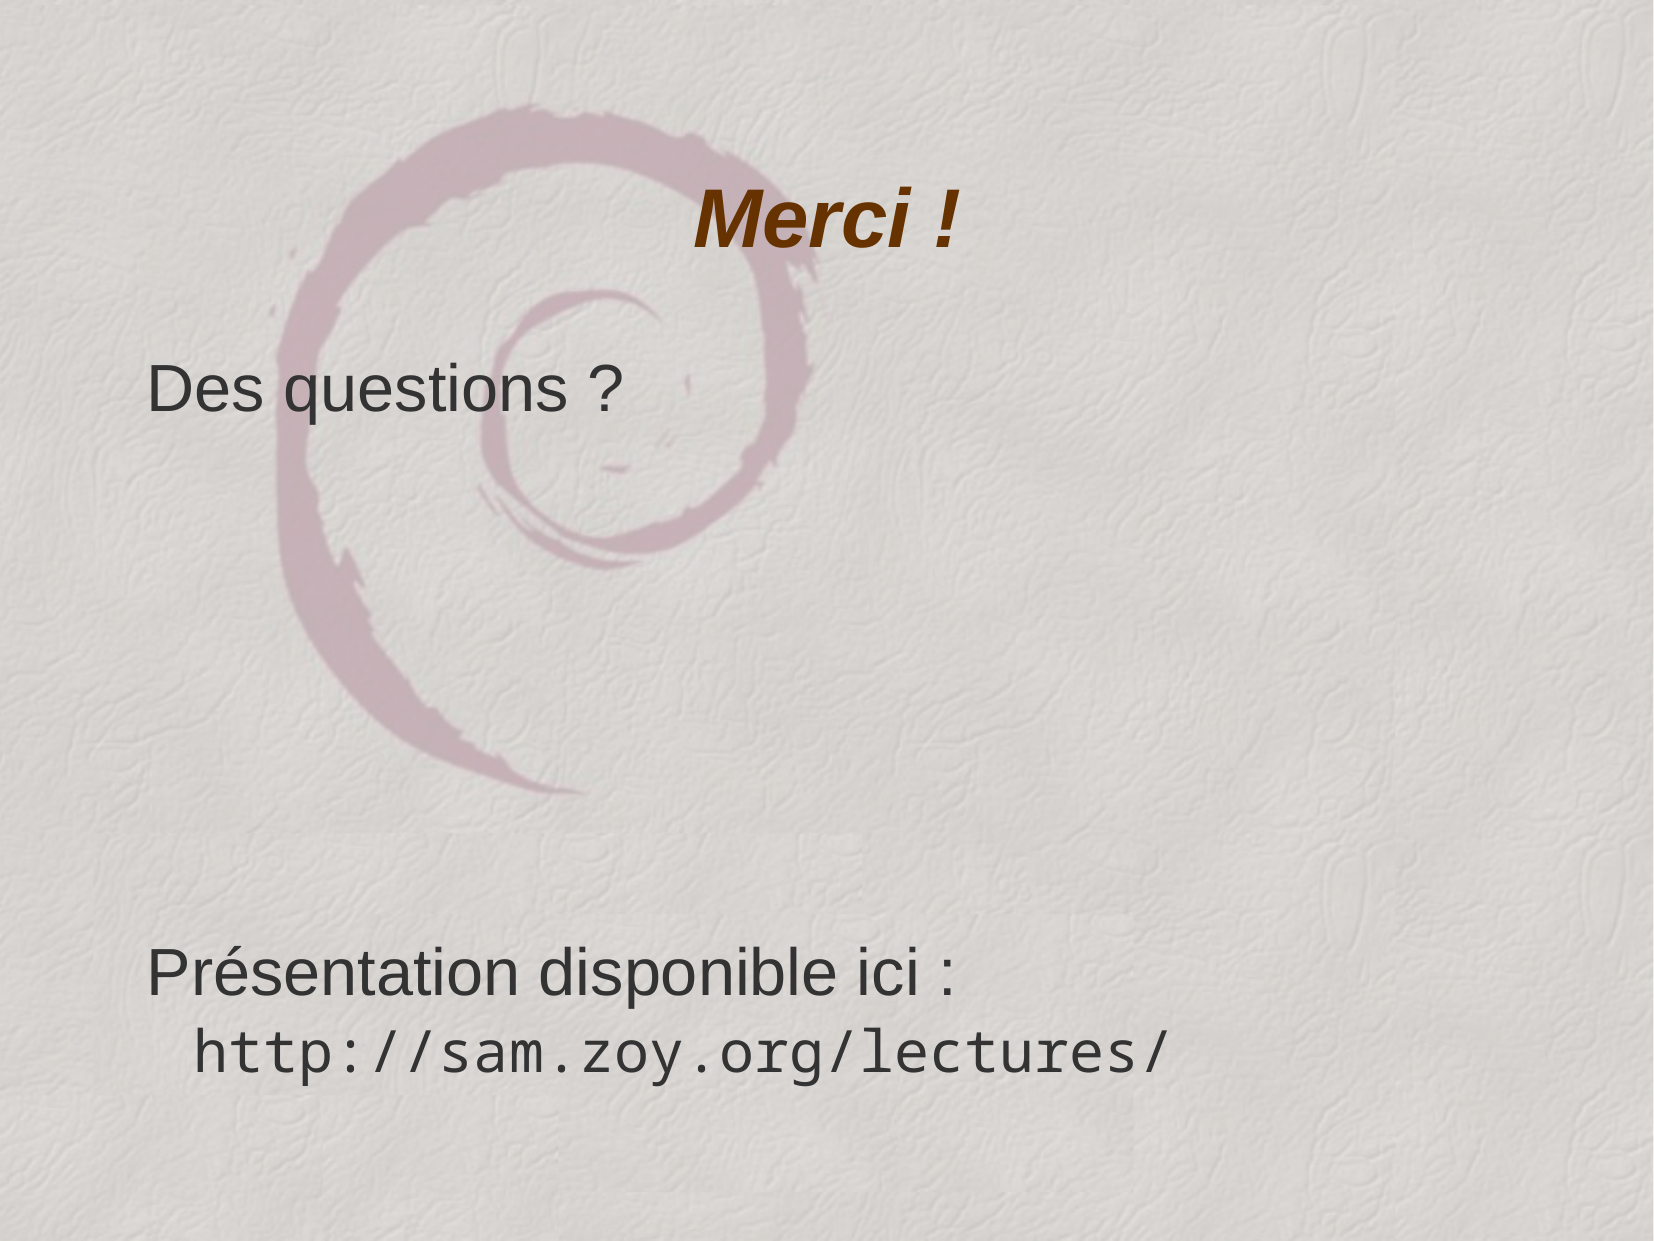

# Merci !
Des questions ?
Présentation disponible ici :
http://sam.zoy.org/lectures/